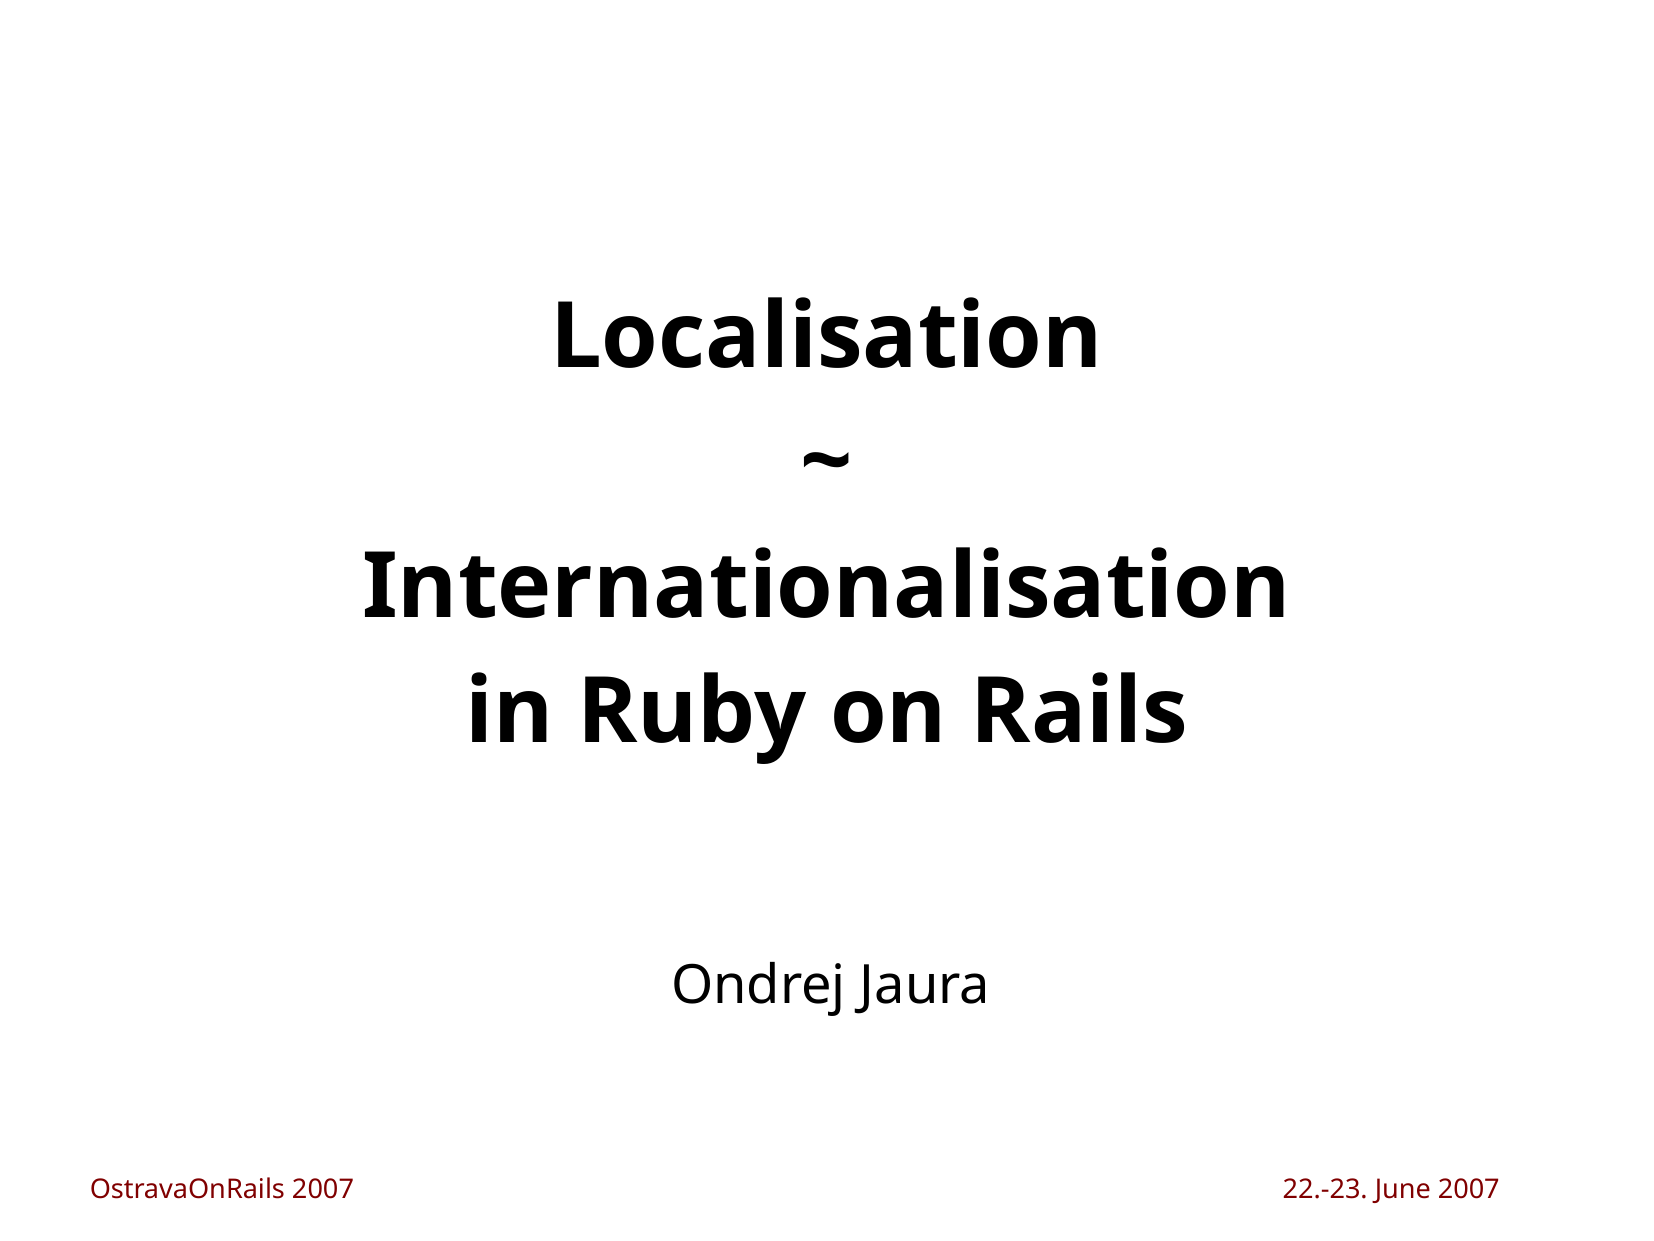

# Localisation ~ Internationalisation in Ruby on Rails
Ondrej Jaura